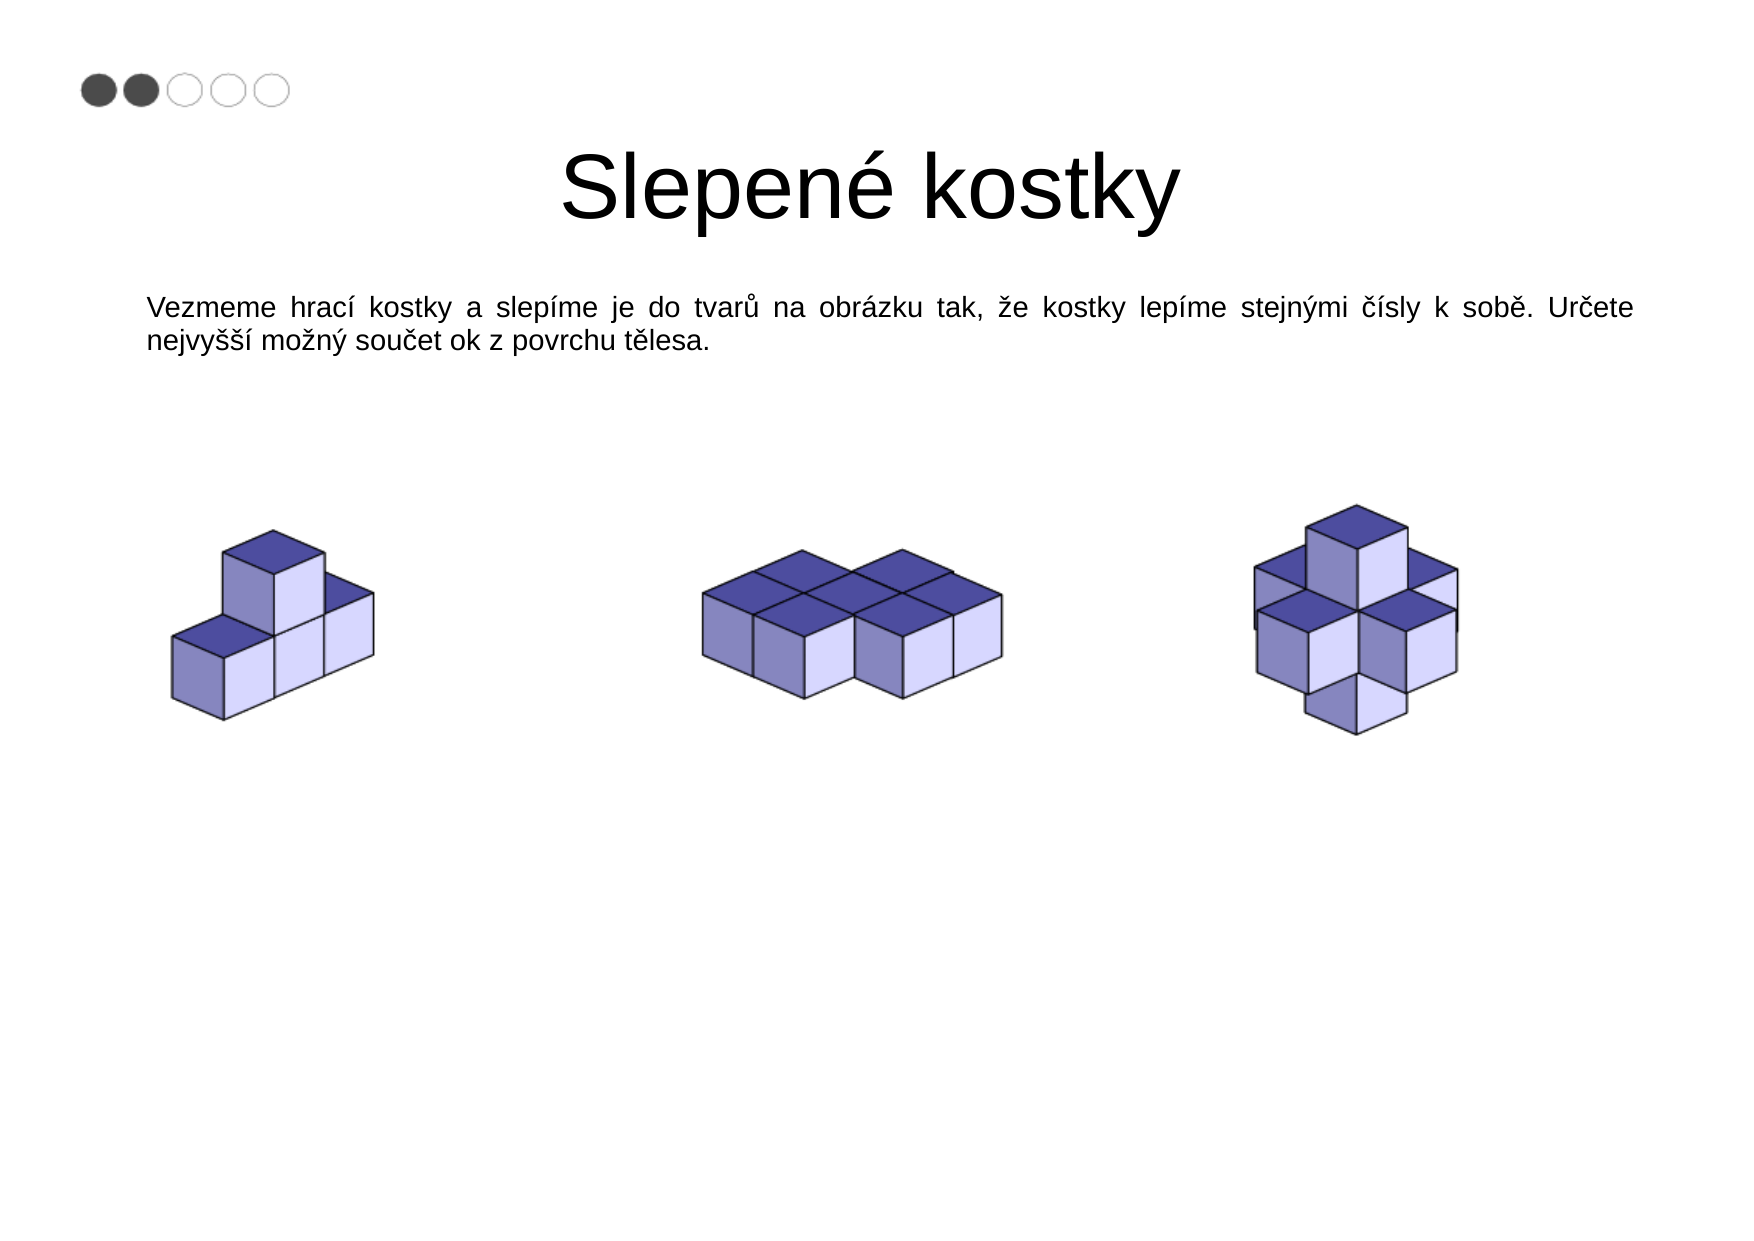

# Slepené kostky
Vezmeme hrací kostky a slepíme je do tvarů na obrázku tak, že kostky lepíme stejnými čísly k sobě. Určete nejvyšší možný součet ok z povrchu tělesa.